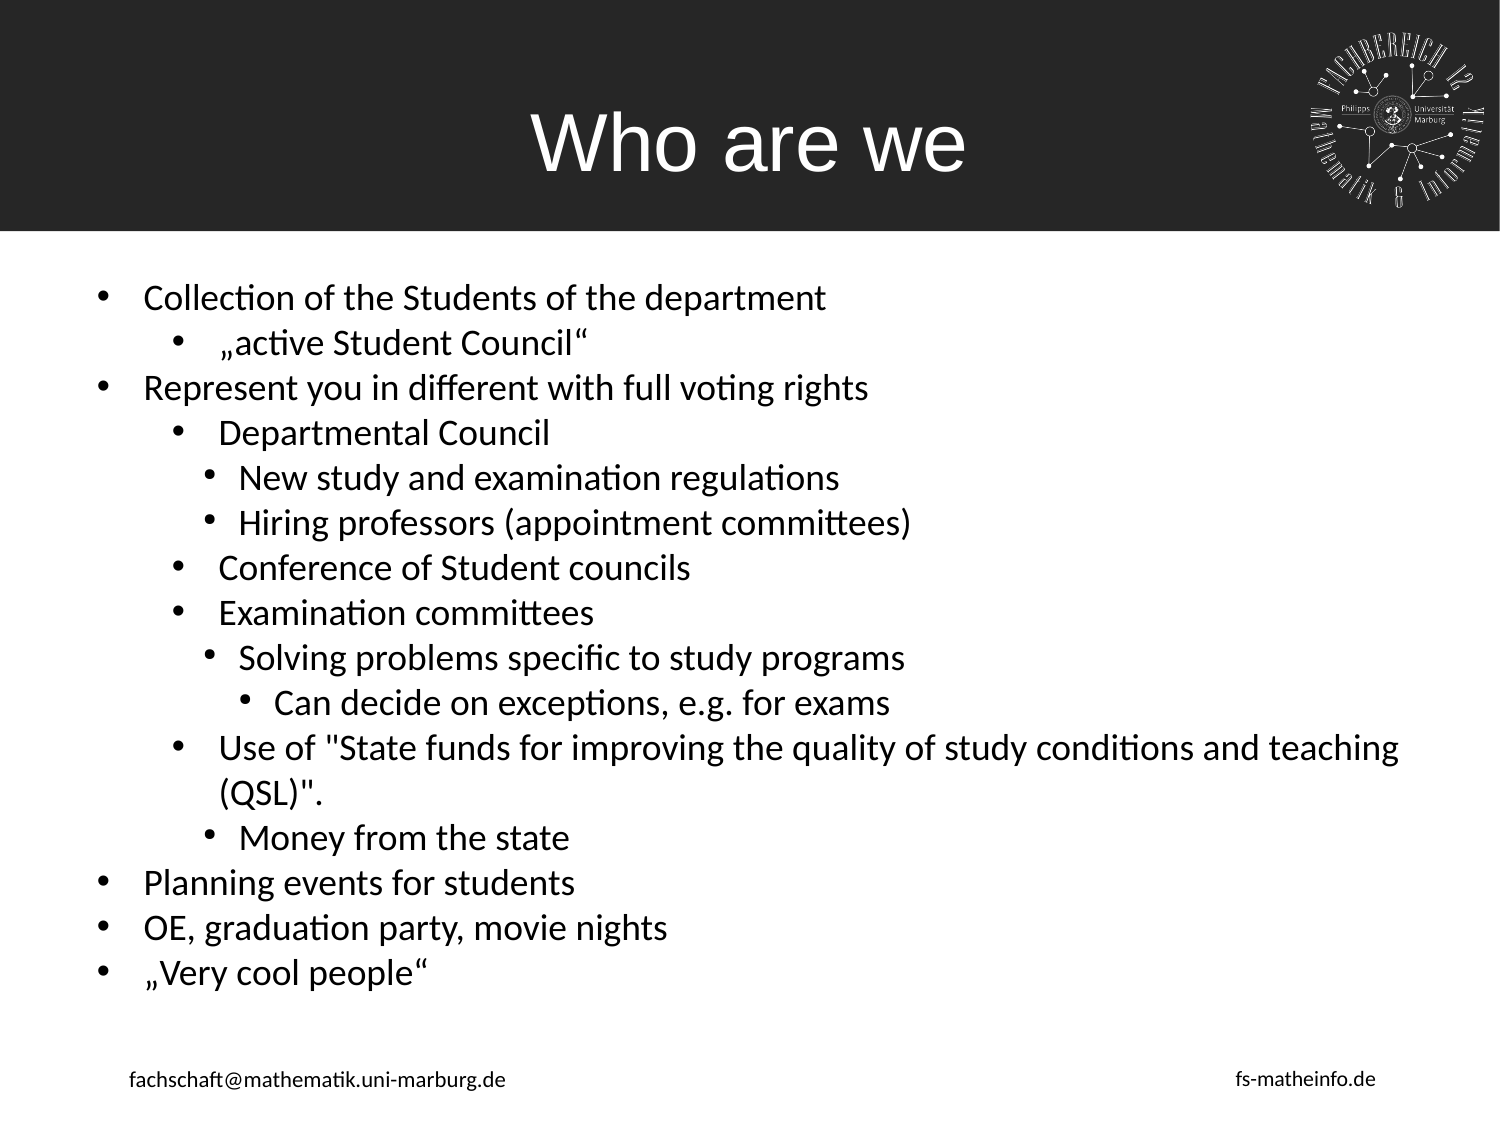

Who are we
Collection of the Students of the department
„active Student Council“
Represent you in different with full voting rights
Departmental Council
New study and examination regulations
Hiring professors (appointment committees)
Conference of Student councils
Examination committees
Solving problems specific to study programs
Can decide on exceptions, e.g. for exams
Use of "State funds for improving the quality of study conditions and teaching (QSL)".
Money from the state
Planning events for students
OE, graduation party, movie nights
„Very cool people“
fachschaft@mathematik.uni-marburg.de
fs-matheinfo.de